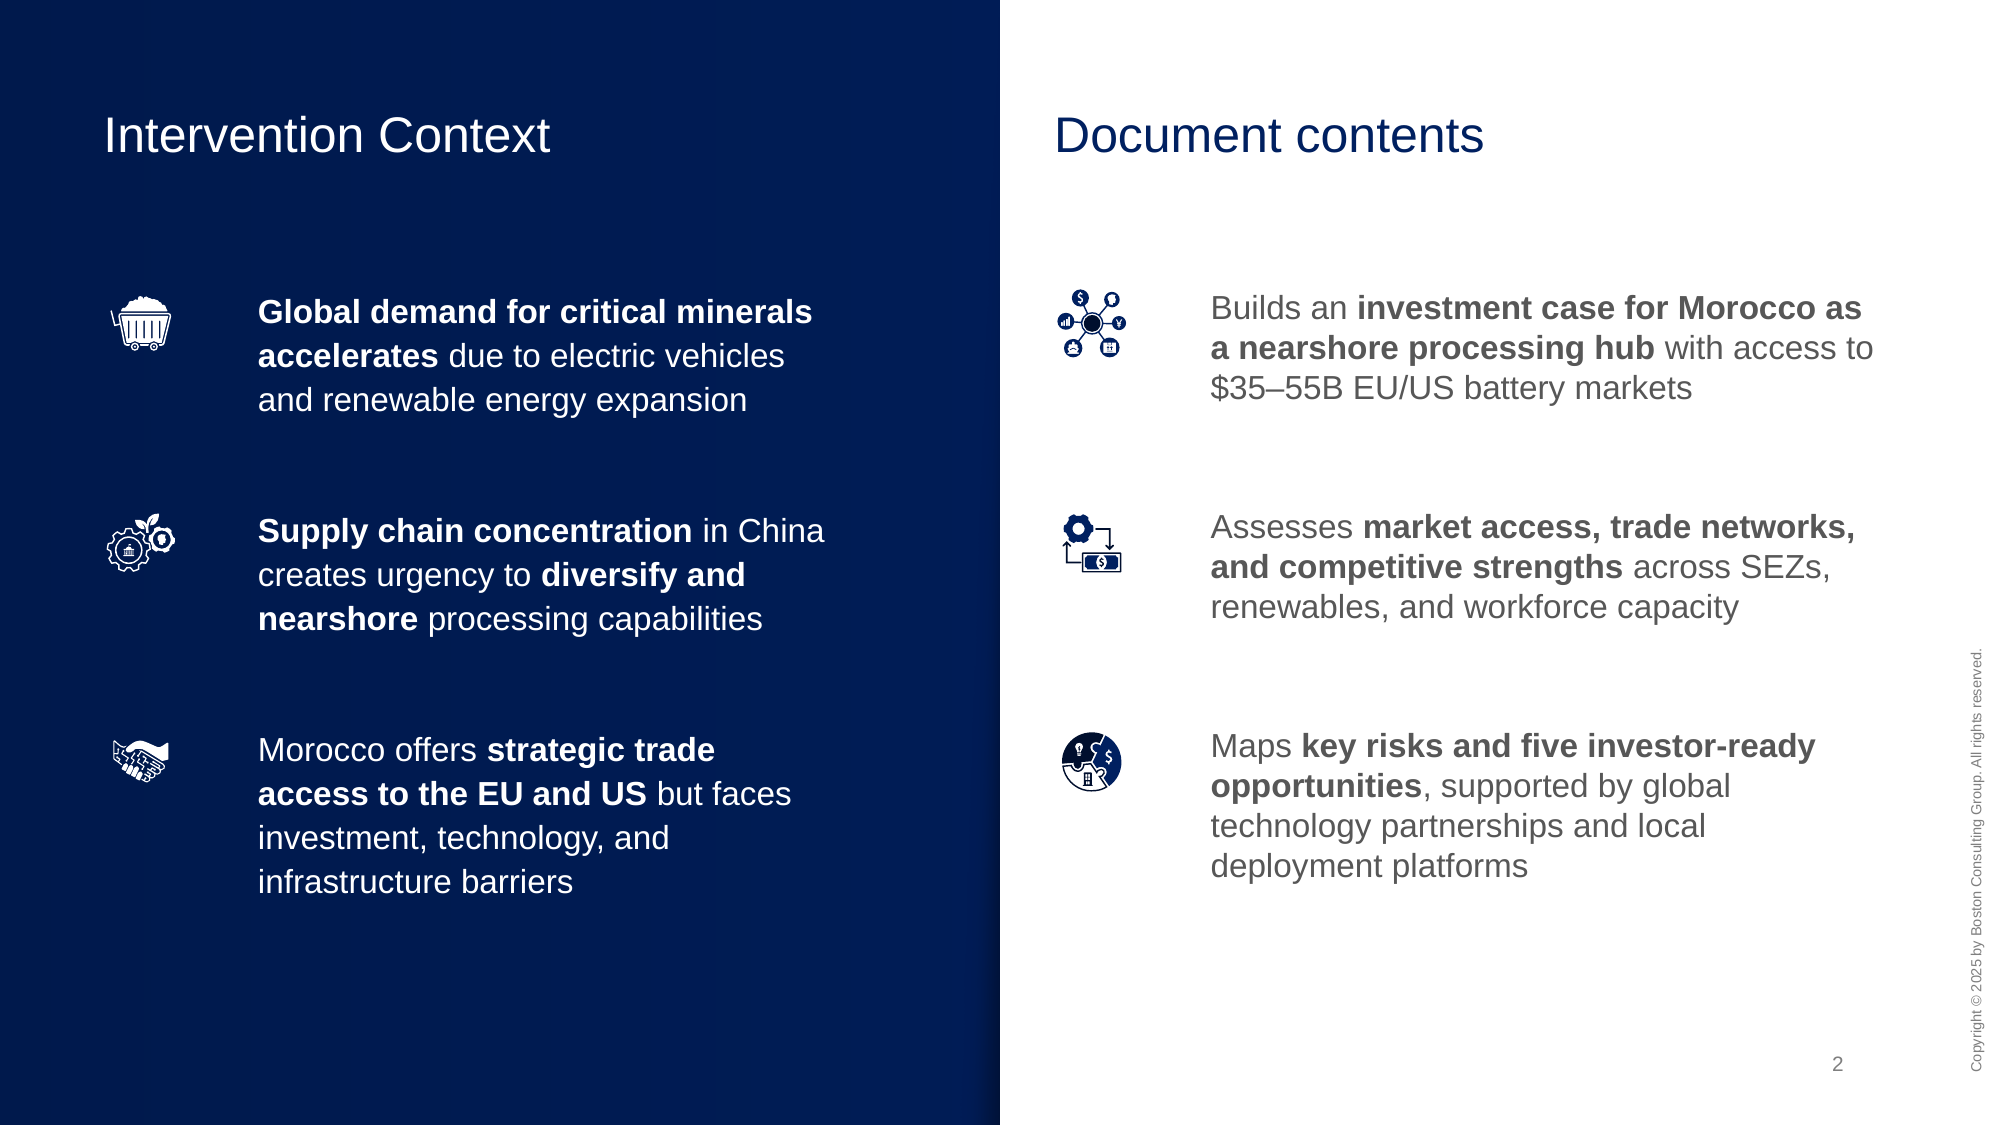

Intervention Context
Document contents
Global demand for critical minerals accelerates due to electric vehicles and renewable energy expansion
Builds an investment case for Morocco as a nearshore processing hub with access to $35–55B EU/US battery markets
Supply chain concentration in China creates urgency to diversify and nearshore processing capabilities
Assesses market access, trade networks, and competitive strengths across SEZs, renewables, and workforce capacity
Morocco offers strategic trade access to the EU and US but faces investment, technology, and infrastructure barriers
Maps key risks and five investor-ready opportunities, supported by global technology partnerships and local deployment platforms